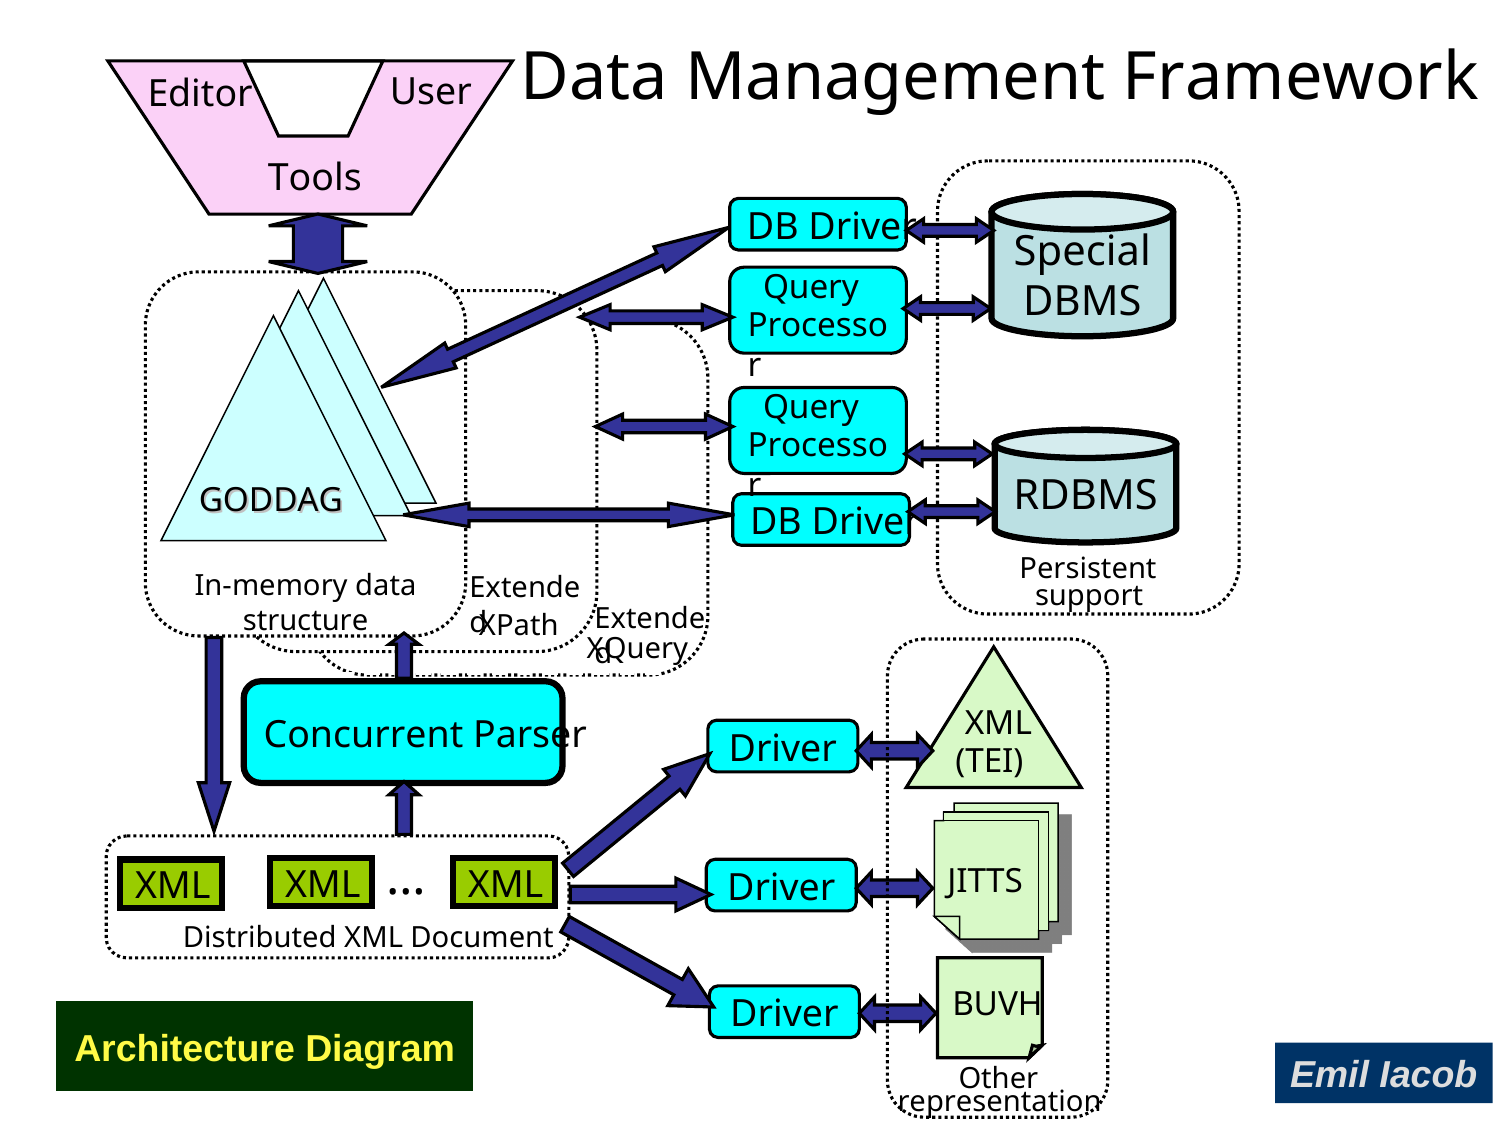

Data Management Framework
User
Editor
Tools
Special
DBMS
RDBMS
Persistent
support
DB Driver
Query
Processor
GODDAG
Query
Processor
DB Driver
In-memory data
structure
Extended
Extended
XPath
XQuery
XML
(TEI)
Concurrent Parser
Driver
JITTS
…
XML
XML
XML
Driver
Distributed XML Document
BUVH
Driver
Architecture Diagram
Emil Iacob
Other
representations